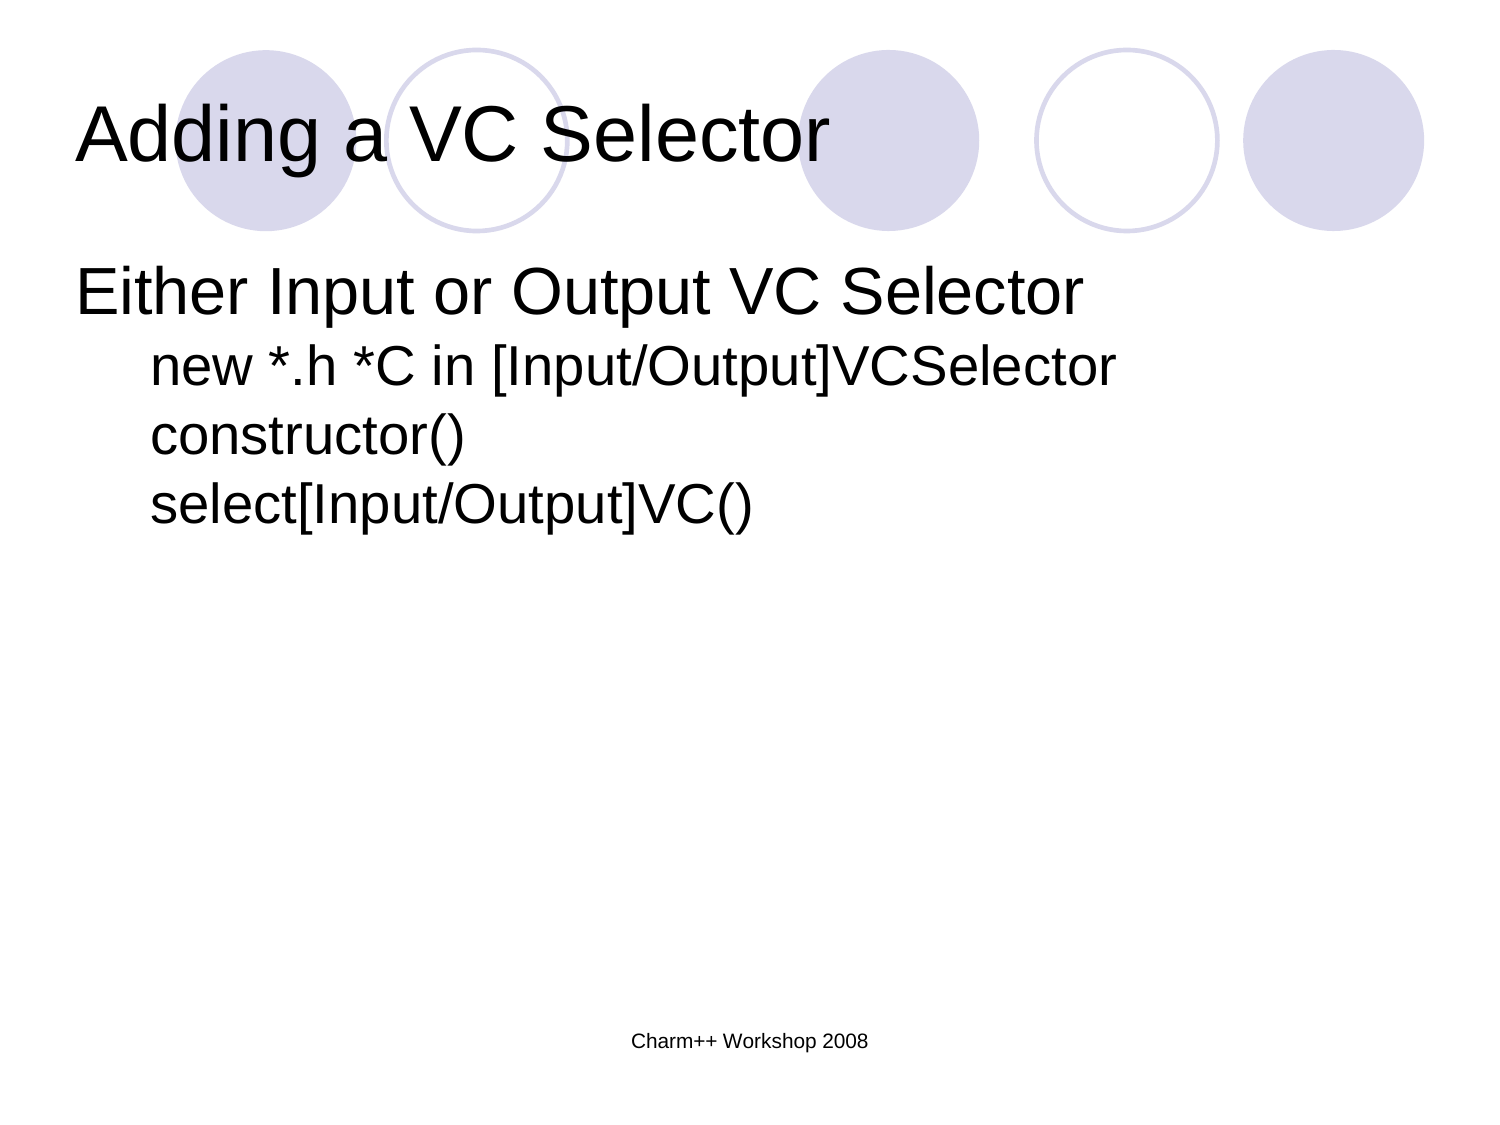

# Adding a VC Selector
Either Input or Output VC Selector
new *.h *C in [Input/Output]VCSelector
constructor()
select[Input/Output]VC()
Charm++ Workshop 2008